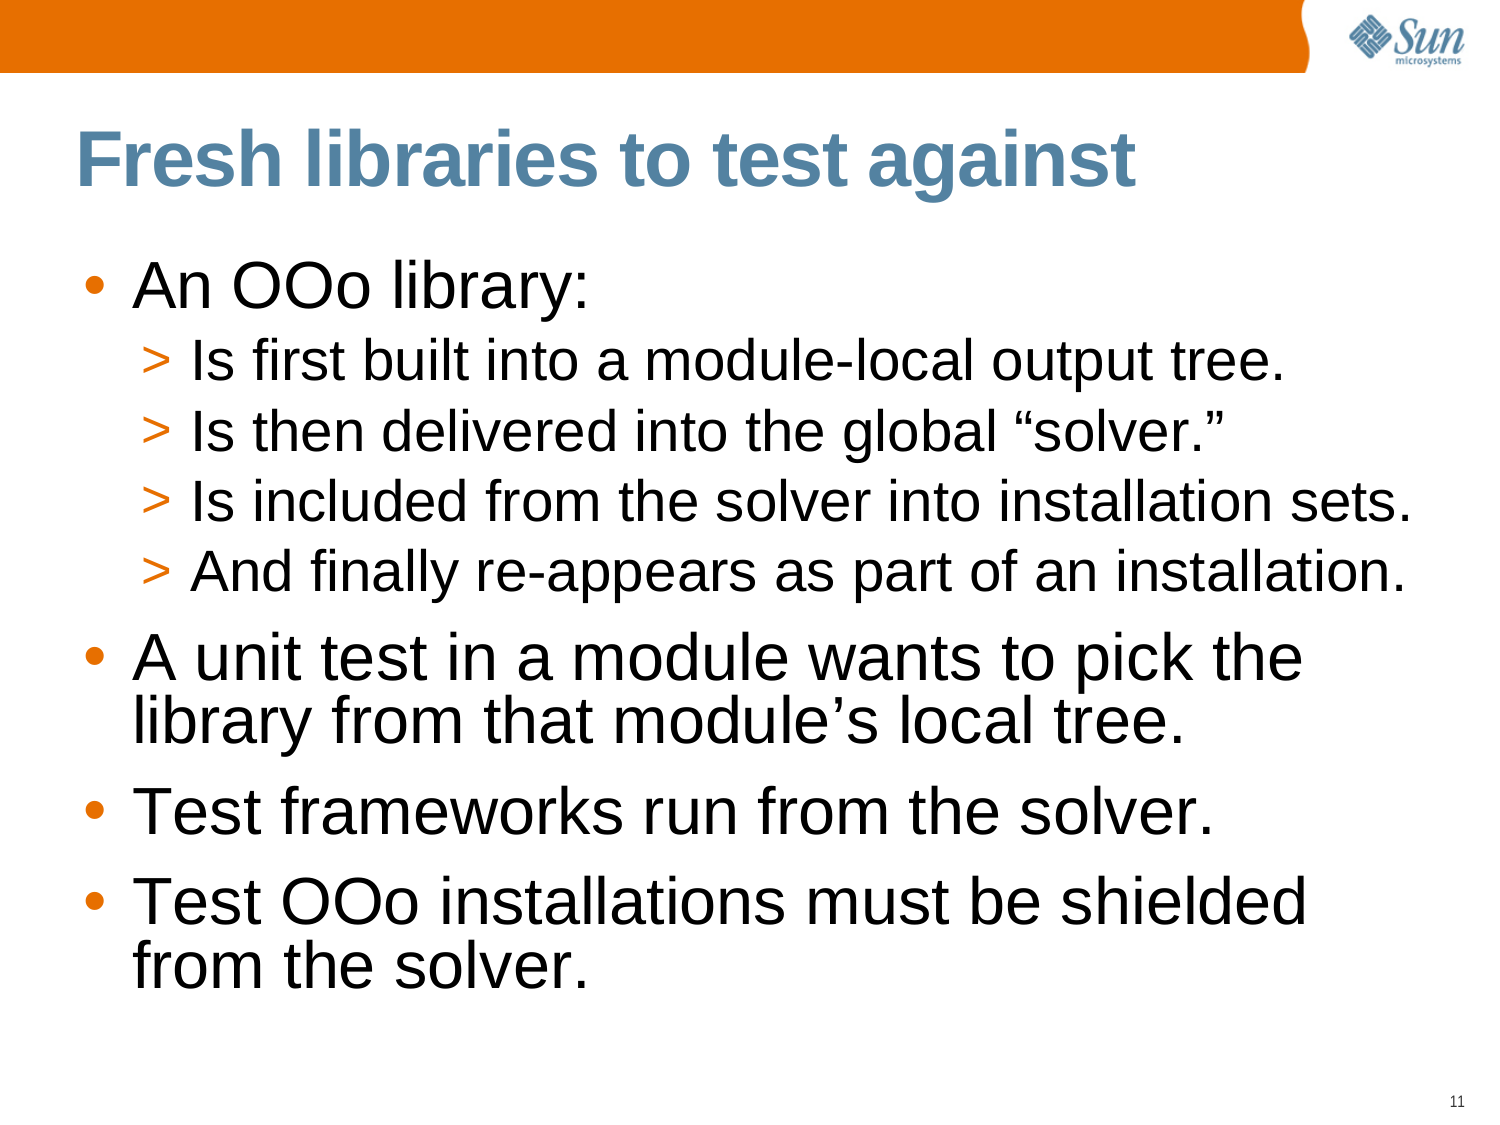

# Fresh libraries to test against
An OOo library:
Is first built into a module-local output tree.
Is then delivered into the global “solver.”
Is included from the solver into installation sets.
And finally re-appears as part of an installation.
A unit test in a module wants to pick the library from that module’s local tree.
Test frameworks run from the solver.
Test OOo installations must be shielded from the solver.